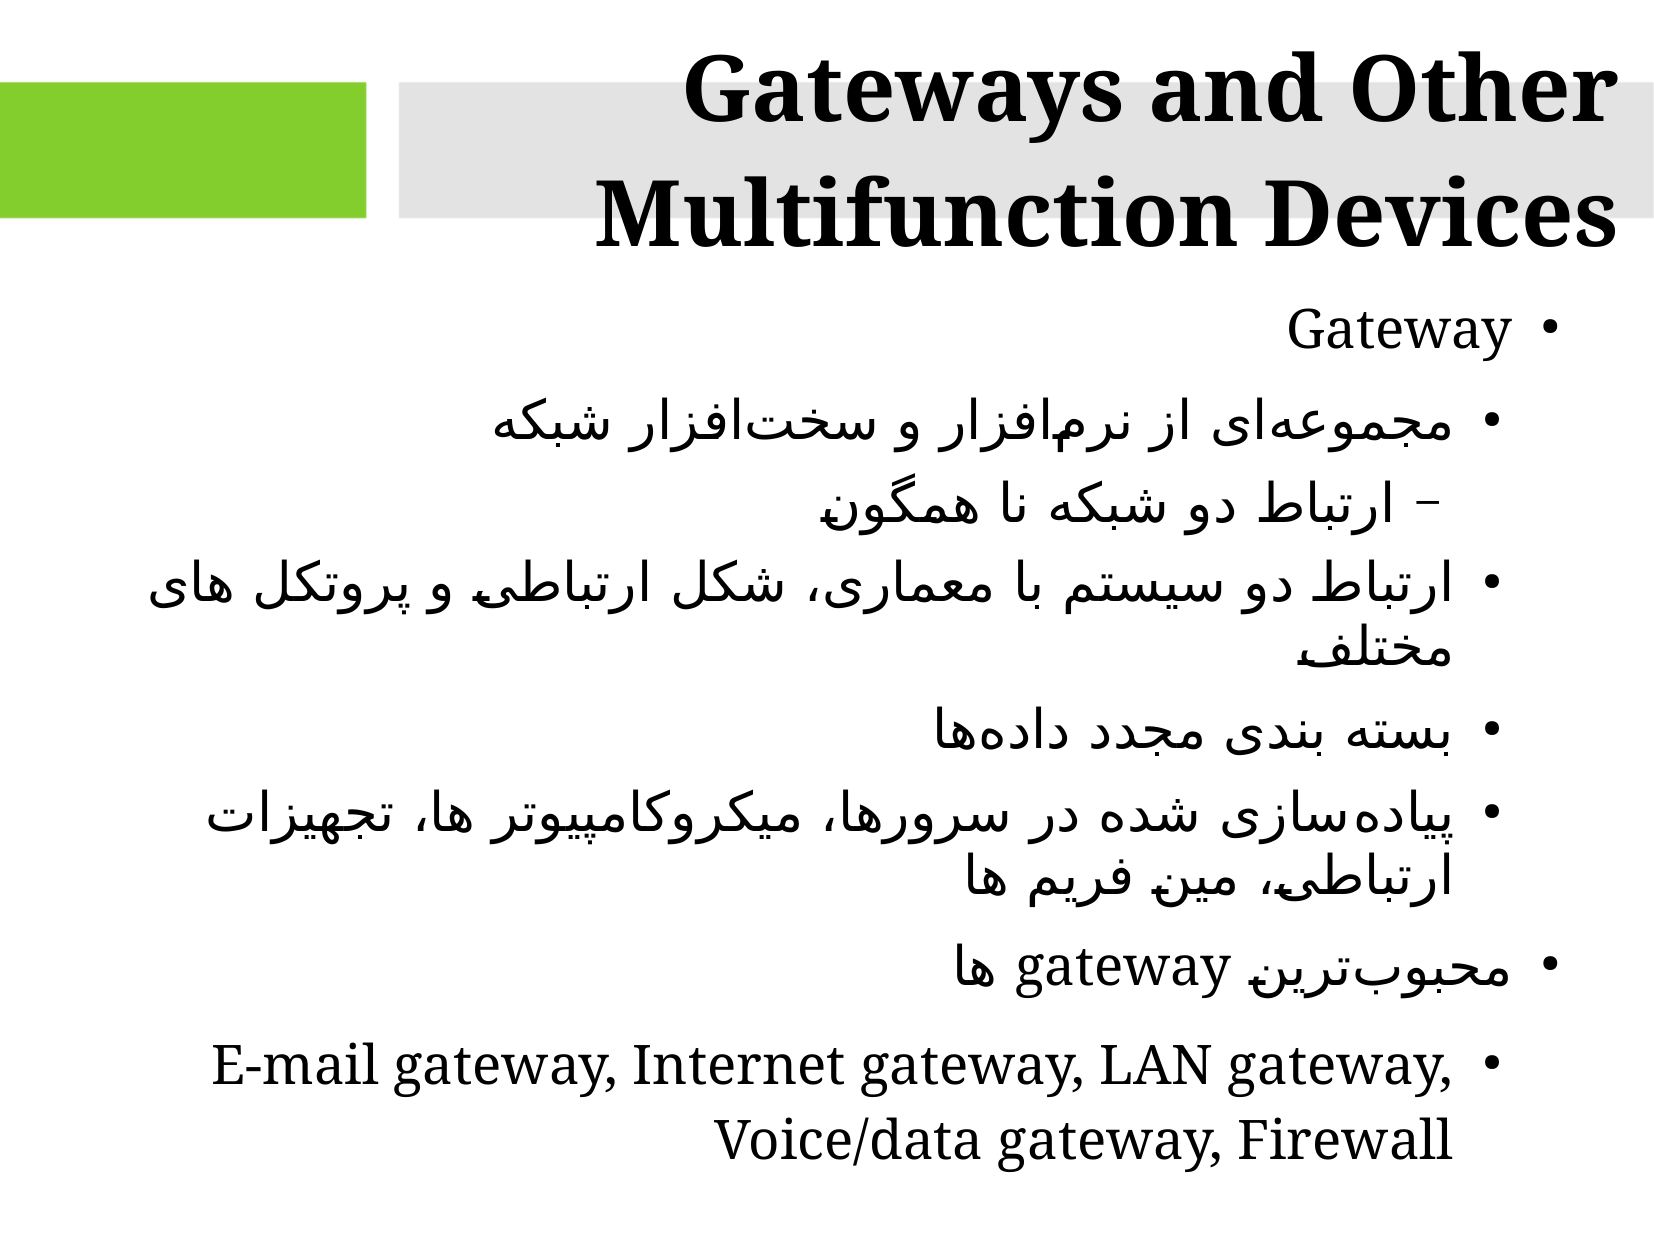

# Gateways and Other Multifunction Devices
Gateway
مجموعه‌ای از نرم‌افزار و سخت‌افزار شبکه
ارتباط دو شبکه نا همگون
ارتباط دو سیستم با معماری، شکل ارتباطی و پروتکل های مختلف
بسته بندی مجدد داده‌ها
پیاده‌سازی شده در سرورها، میکروکامپیوتر ها، تجهیزات ارتباطی، مین فریم ها
محبوب‌ترین gateway ها
E-mail gateway, Internet gateway, LAN gateway, Voice/data gateway, Firewall